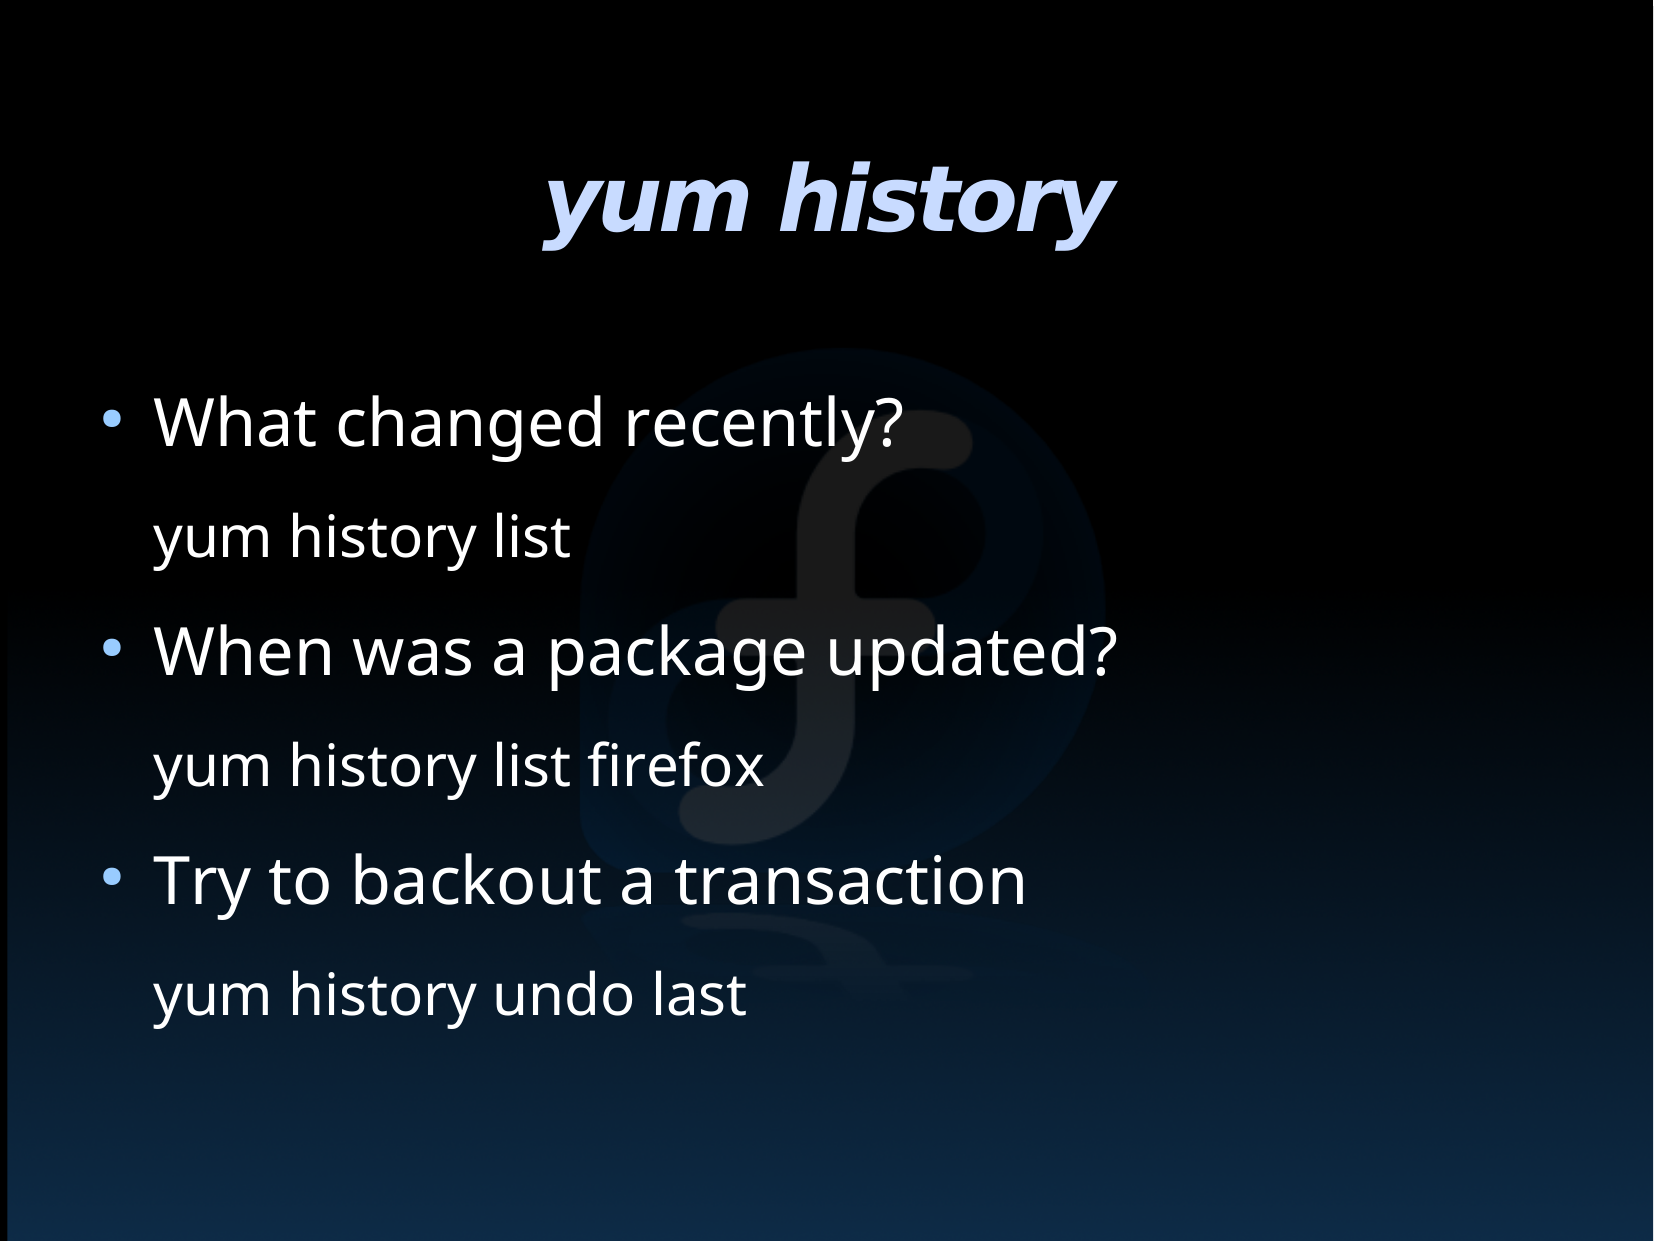

# yum history
What changed recently?
yum history list
When was a package updated?
yum history list firefox
Try to backout a transaction
yum history undo last